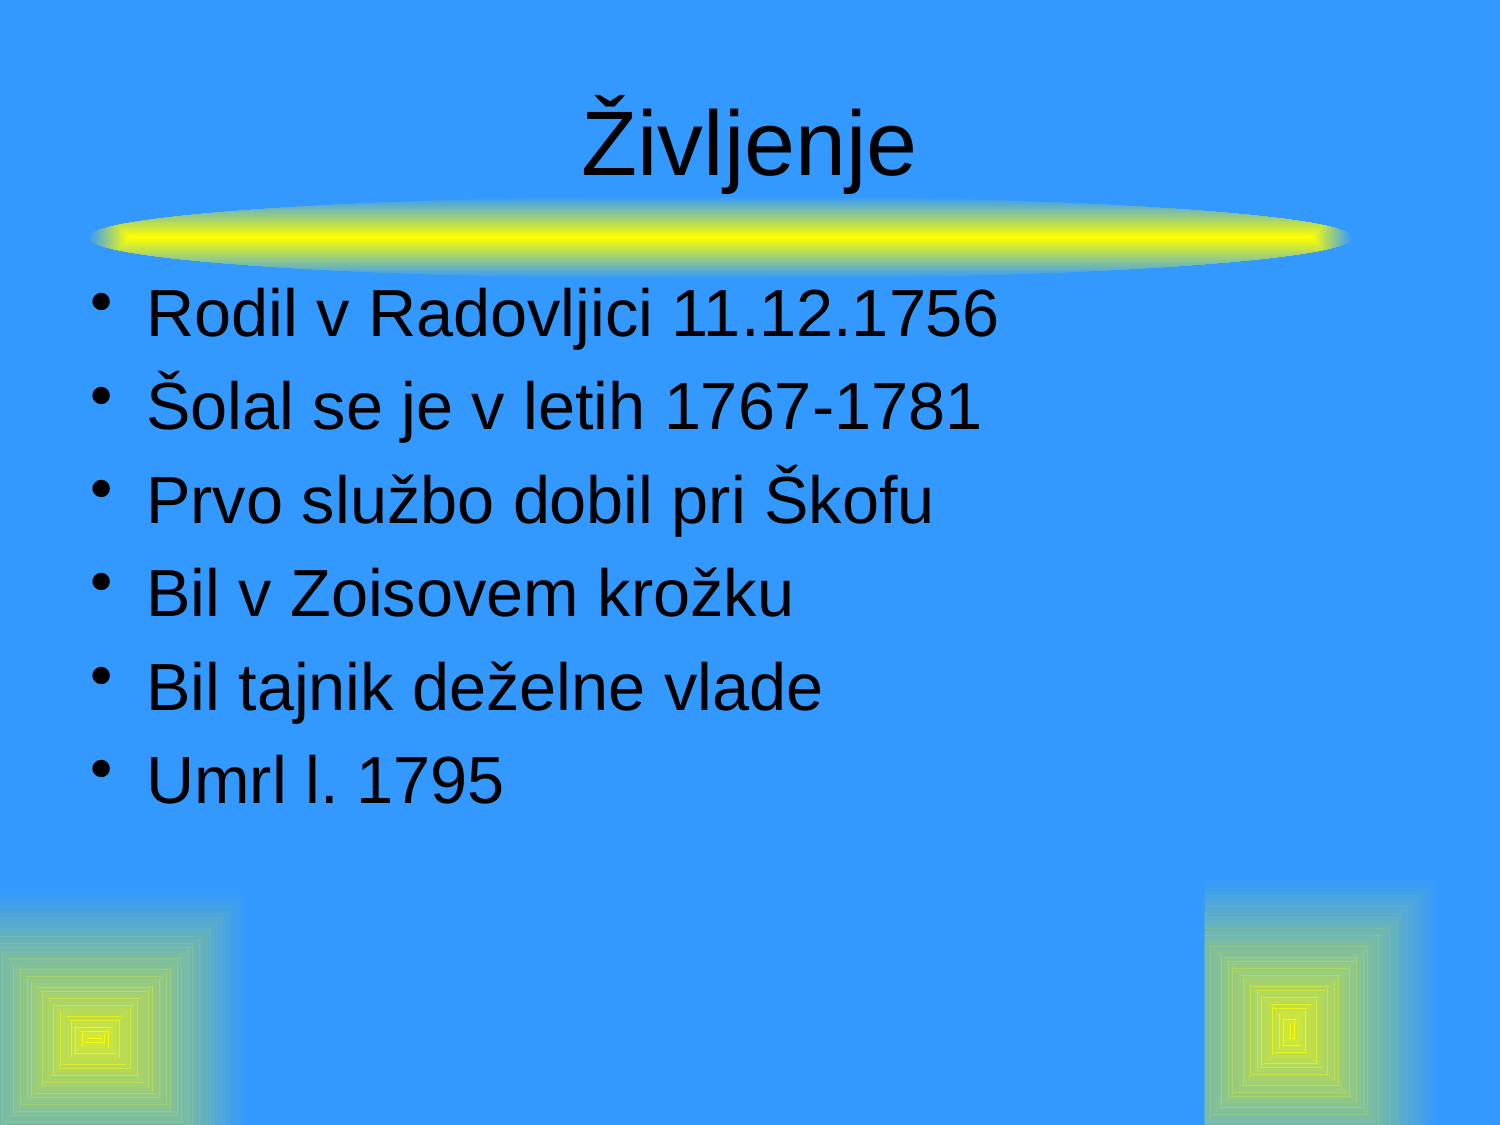

# Življenje
Rodil v Radovljici 11.12.1756
Šolal se je v letih 1767-1781
Prvo službo dobil pri Škofu
Bil v Zoisovem krožku
Bil tajnik deželne vlade
Umrl l. 1795